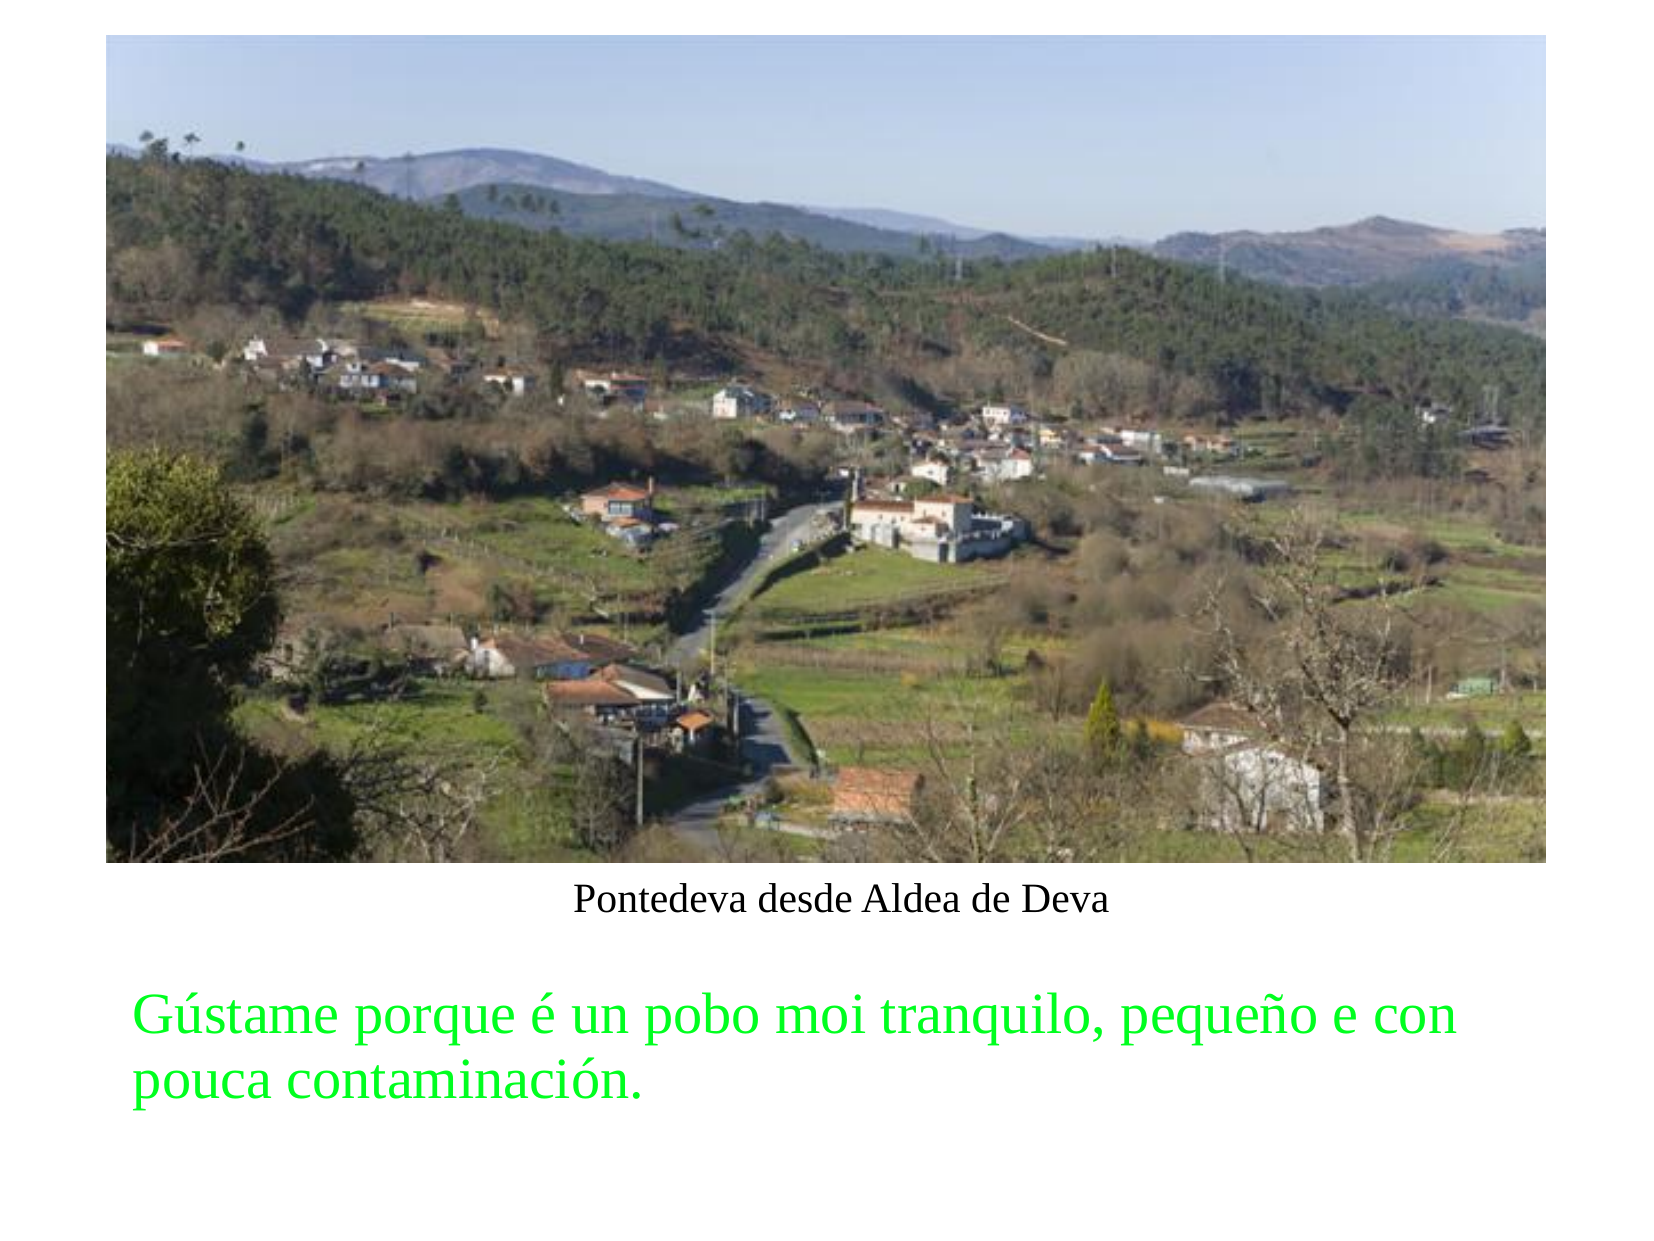

Pontedeva desde Aldea de Deva
Gústame porque é un pobo moi tranquilo, pequeño e con pouca contaminación.